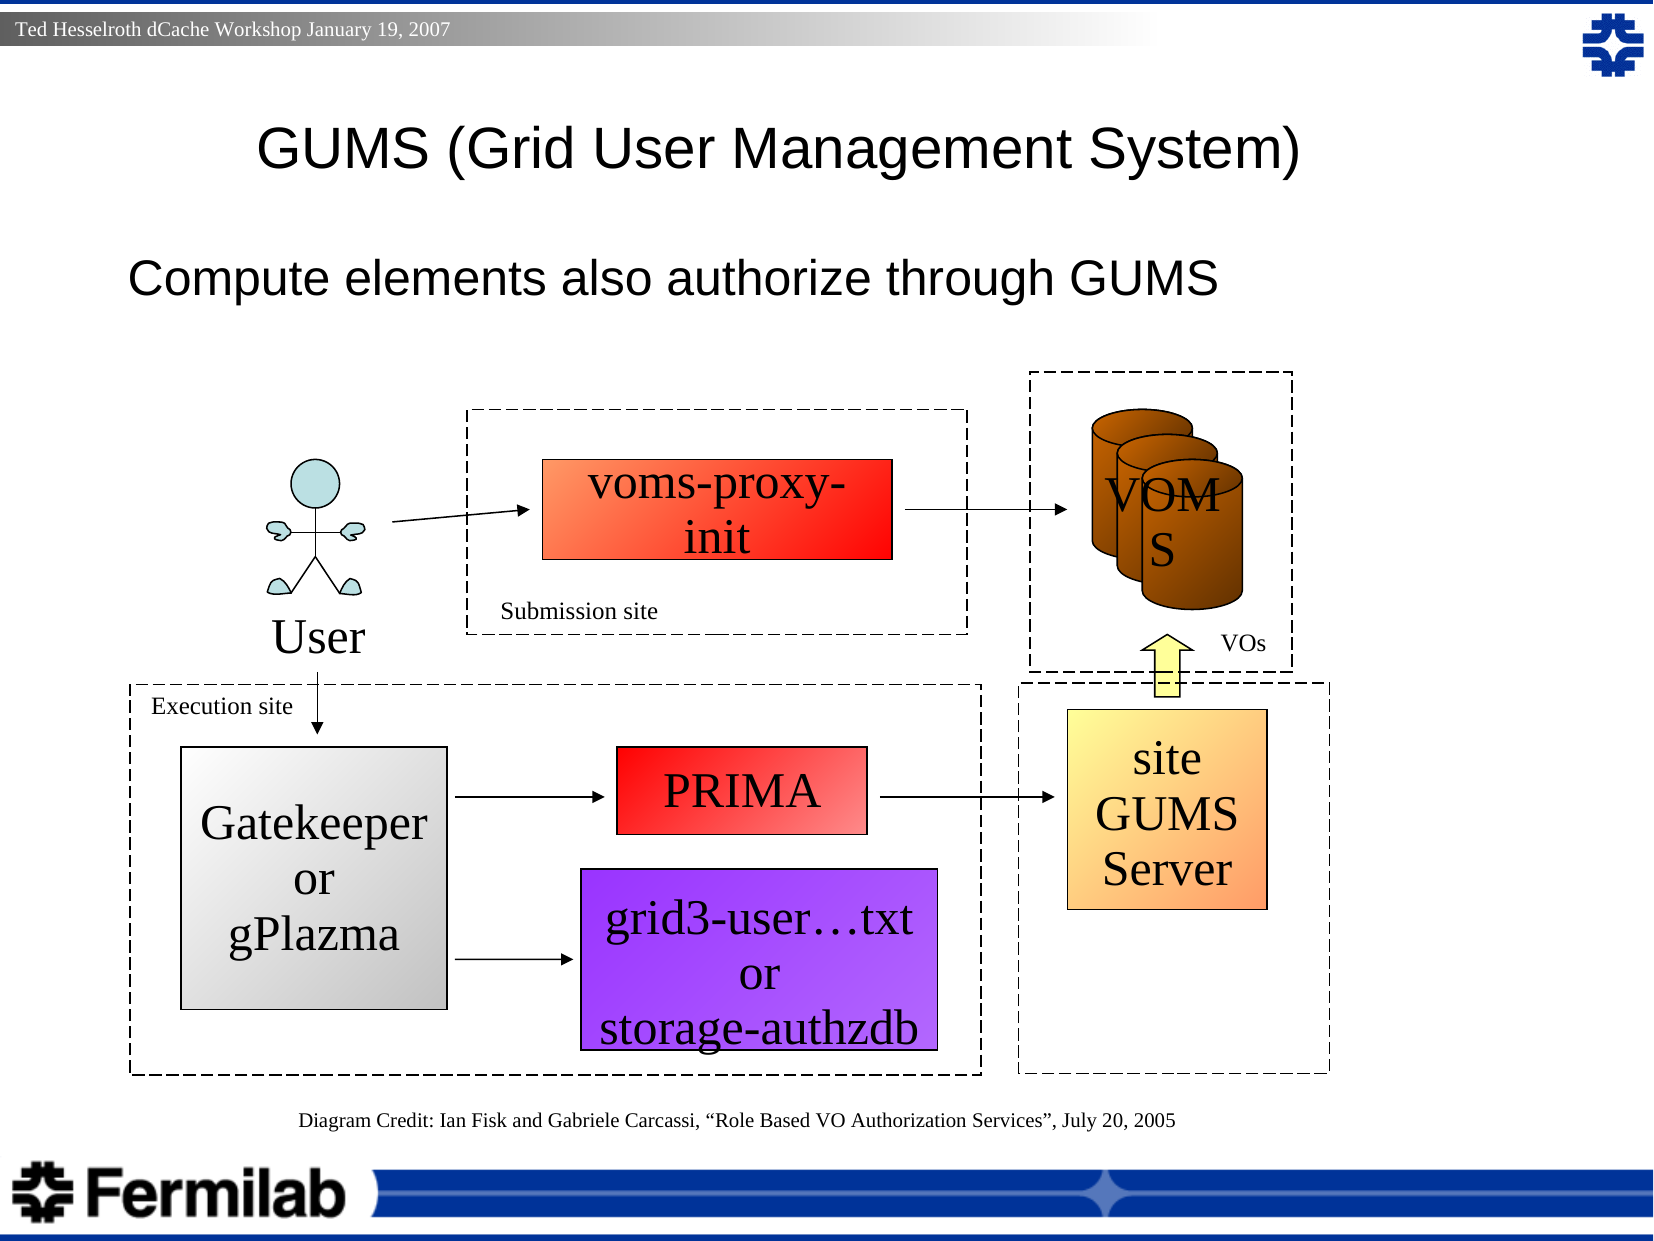

# GUMS (Grid User Management System)
Compute elements also authorize through GUMS
VOMS
voms-proxy-init
Submission site
User
VOs
Execution site
site
GUMS
Server
Gatekeeper
or
gPlazma
PRIMA
grid3-user…txt
or
storage-authzdb
Diagram Credit: Ian Fisk and Gabriele Carcassi, “Role Based VO Authorization Services”, July 20, 2005